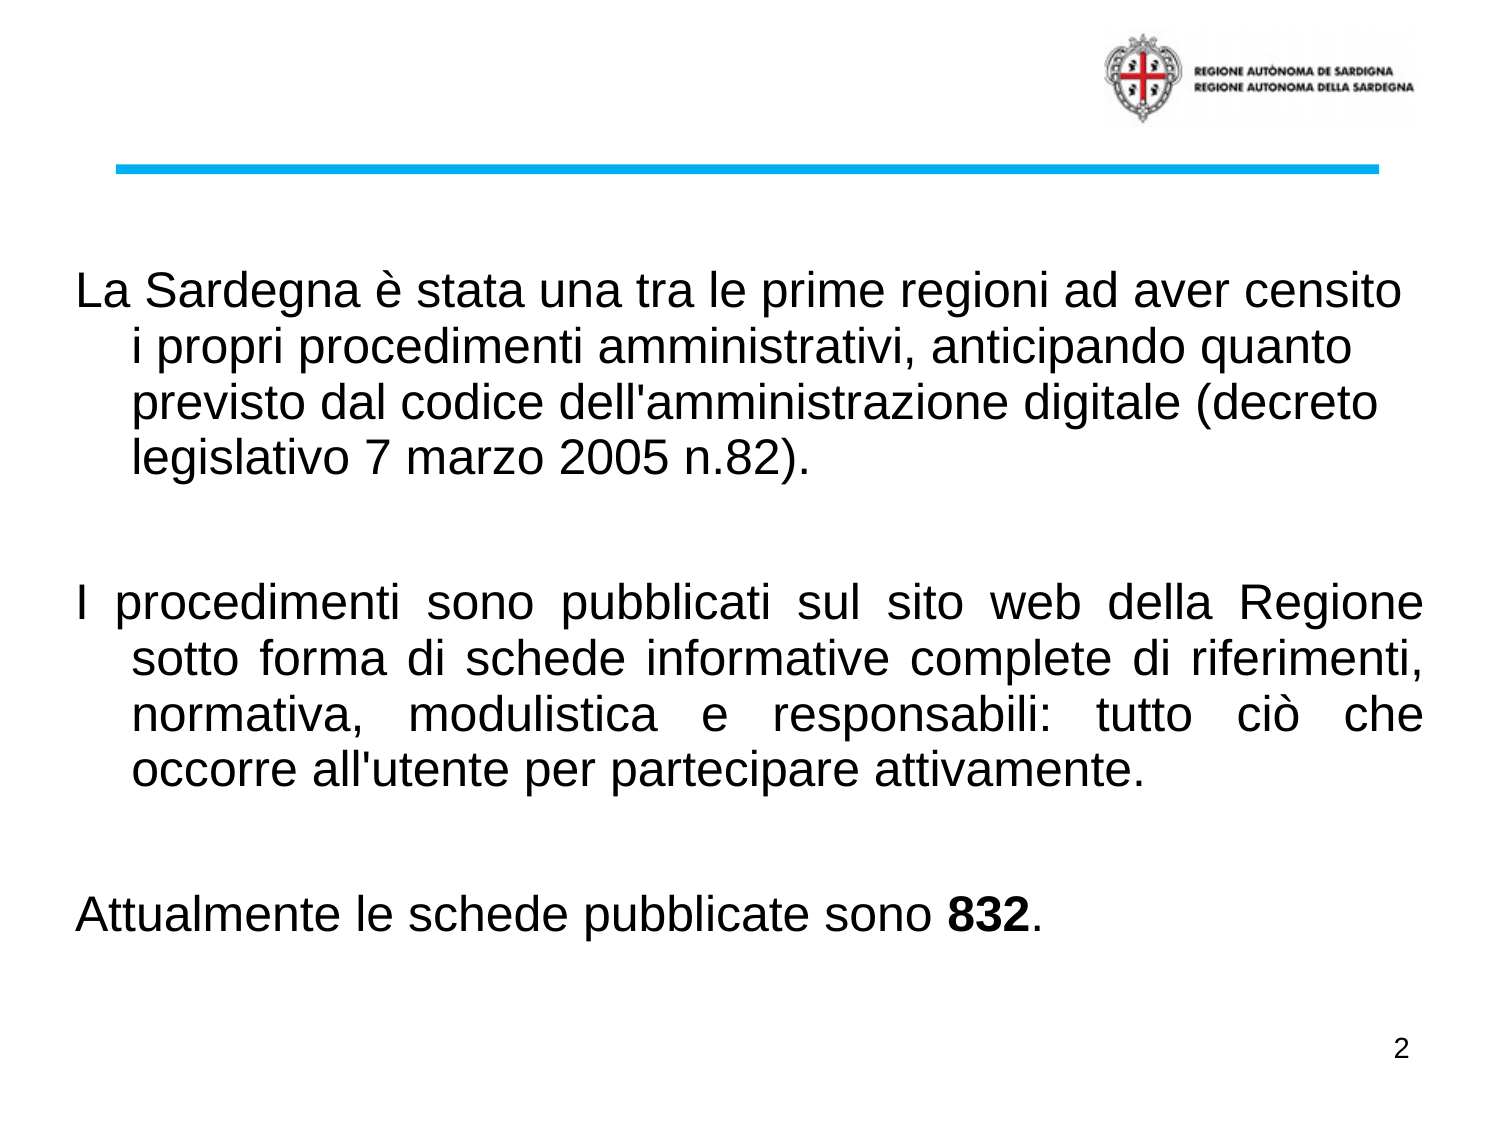

# La Sardegna è stata una tra le prime regioni ad aver censito i propri procedimenti amministrativi, anticipando quanto previsto dal codice dell'amministrazione digitale (decreto legislativo 7 marzo 2005 n.82).
I procedimenti sono pubblicati sul sito web della Regione sotto forma di schede informative complete di riferimenti, normativa, modulistica e responsabili: tutto ciò che occorre all'utente per partecipare attivamente.
Attualmente le schede pubblicate sono 832.
2